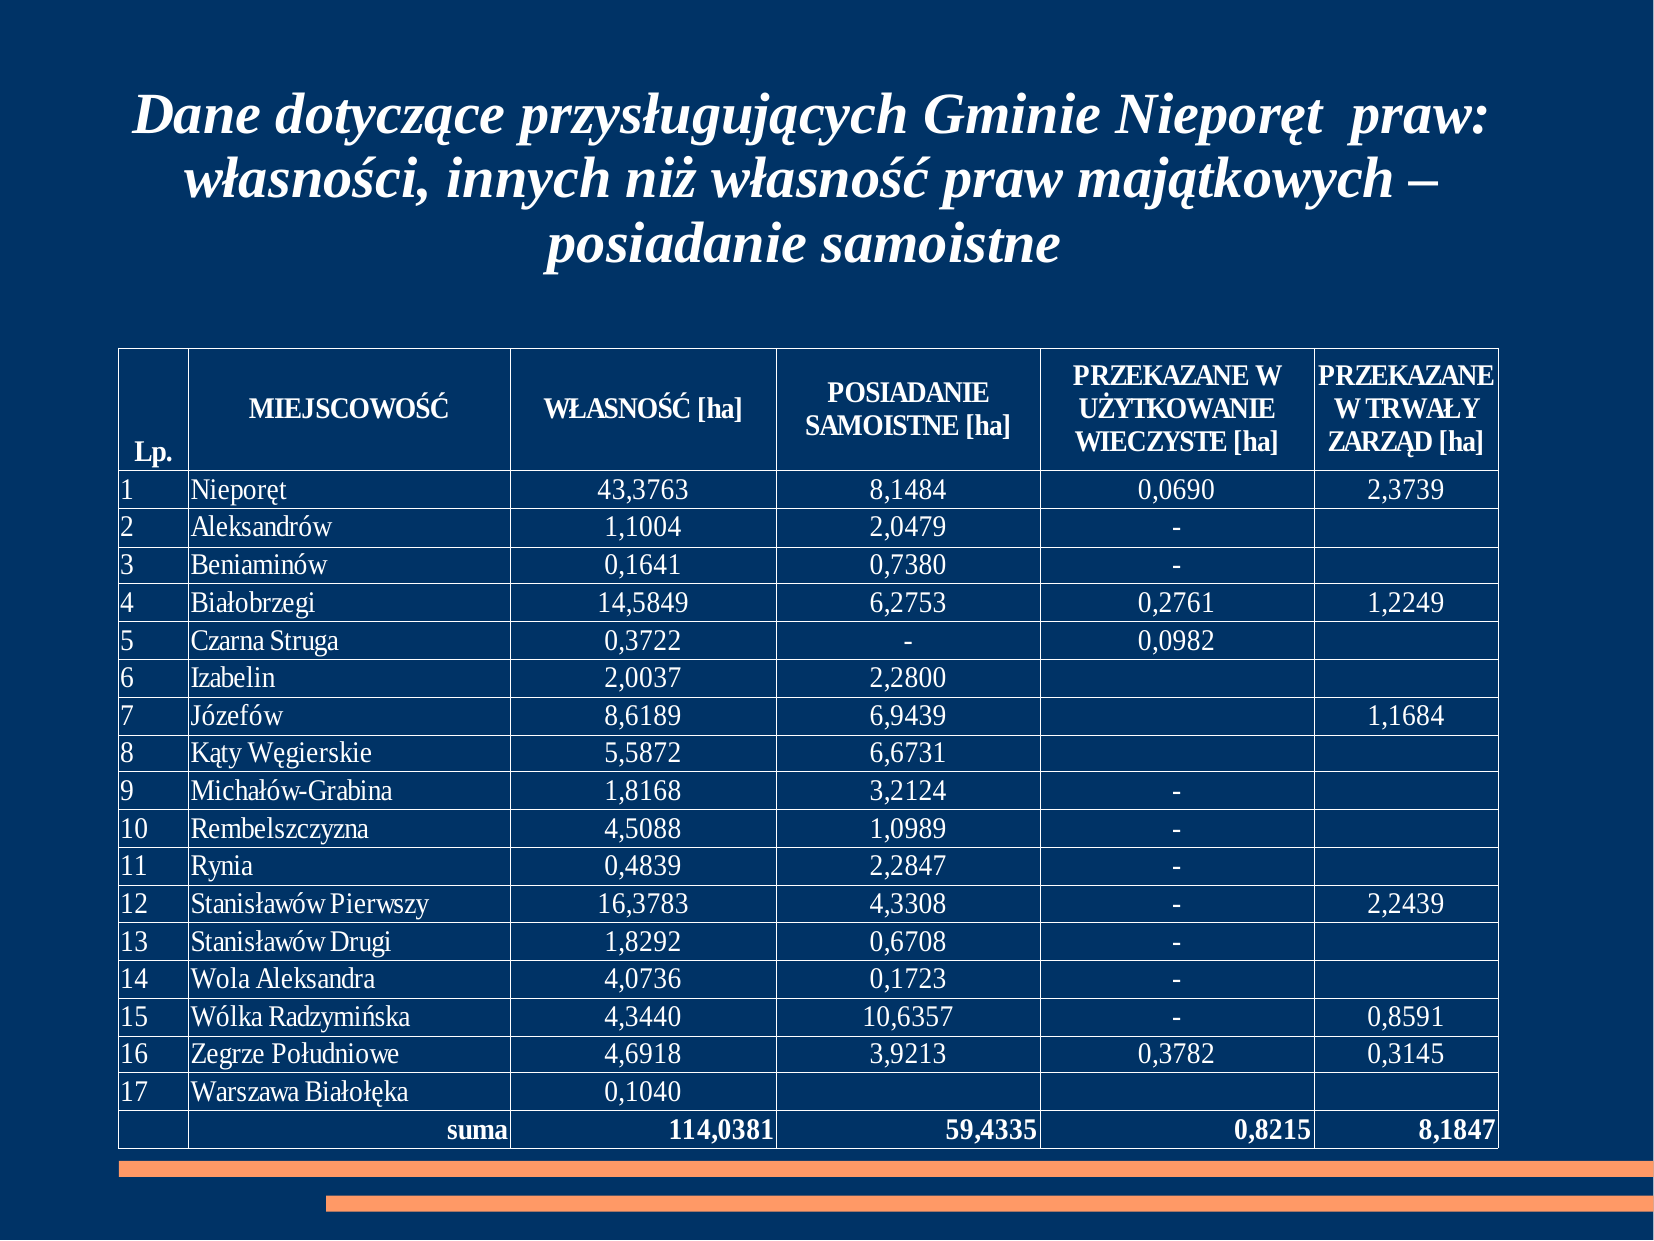

Dane dotyczące przysługujących Gminie Nieporęt praw: własności, innych niż własność praw majątkowych – posiadanie samoistne
#